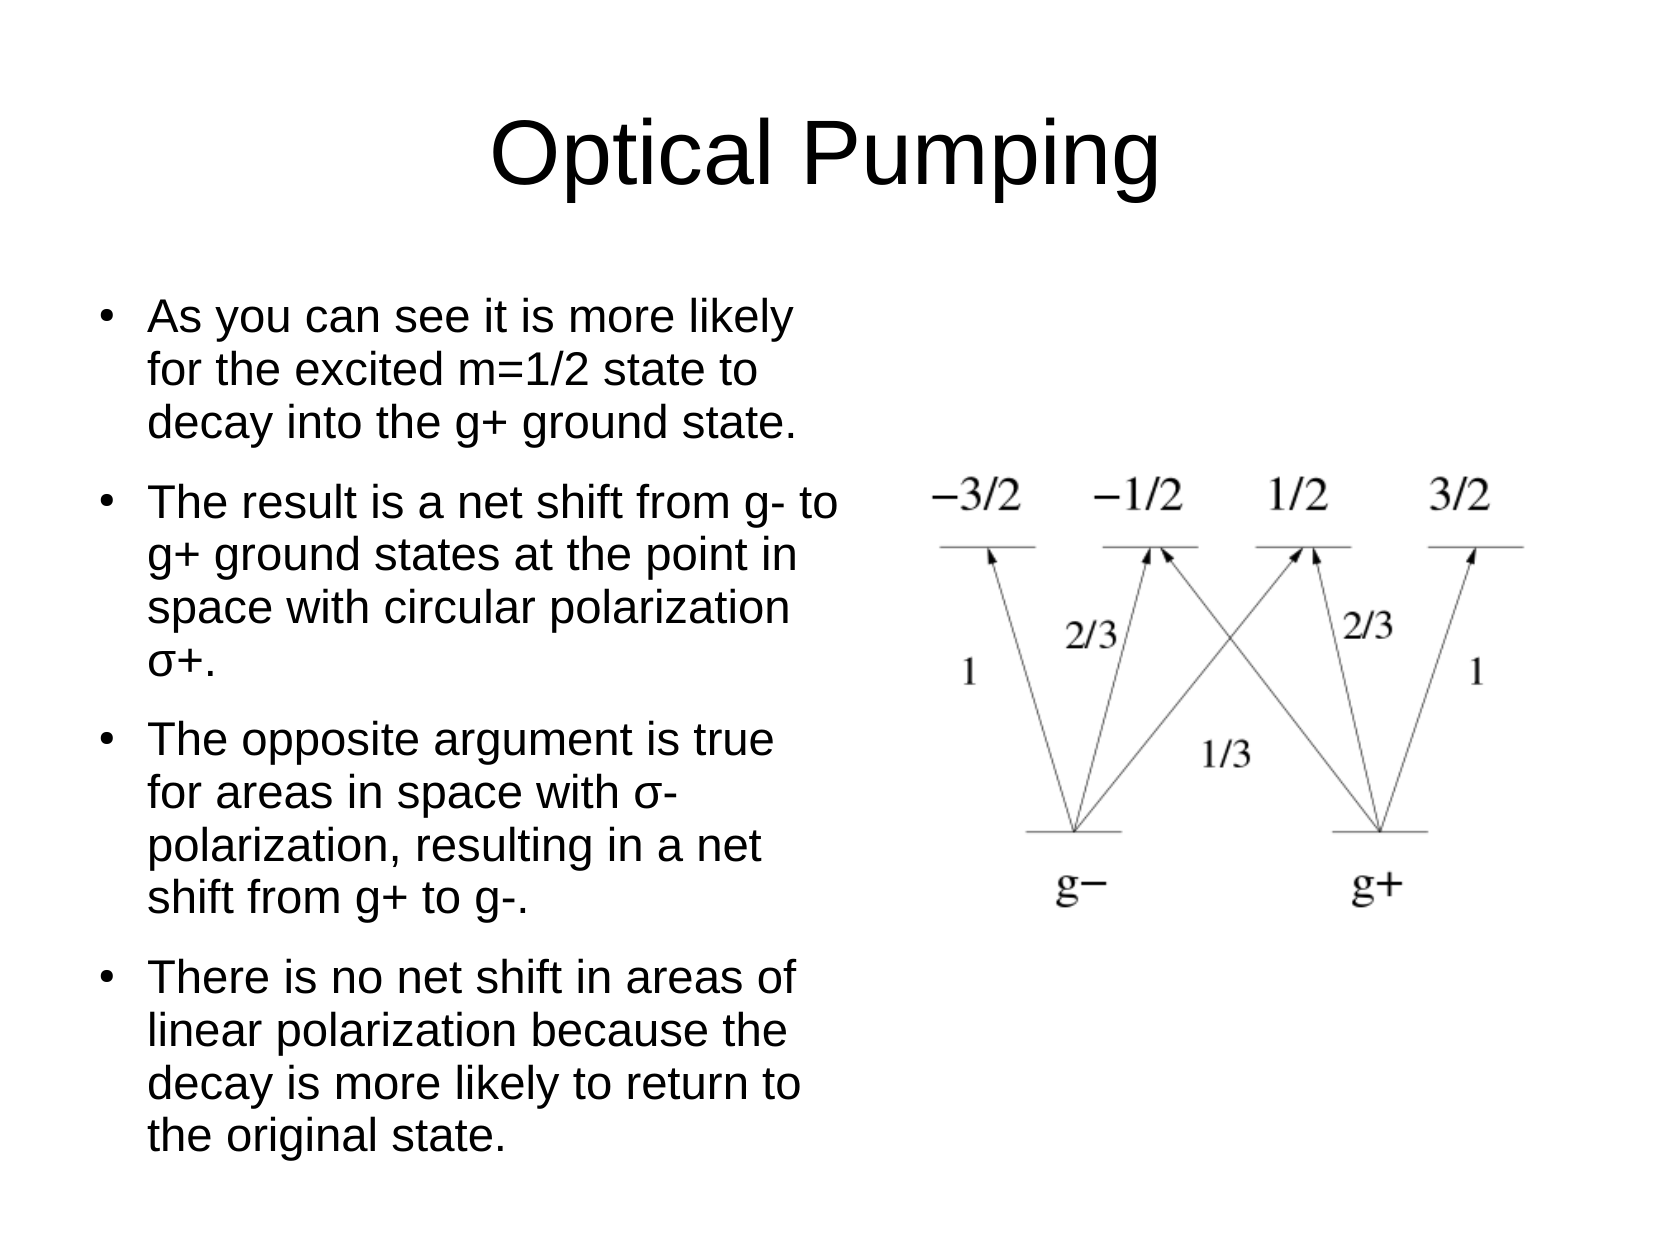

# Optical Pumping
As you can see it is more likely for the excited m=1/2 state to decay into the g+ ground state.
The result is a net shift from g- to g+ ground states at the point in space with circular polarization σ+.
The opposite argument is true for areas in space with σ- polarization, resulting in a net shift from g+ to g-.
There is no net shift in areas of linear polarization because the decay is more likely to return to the original state.